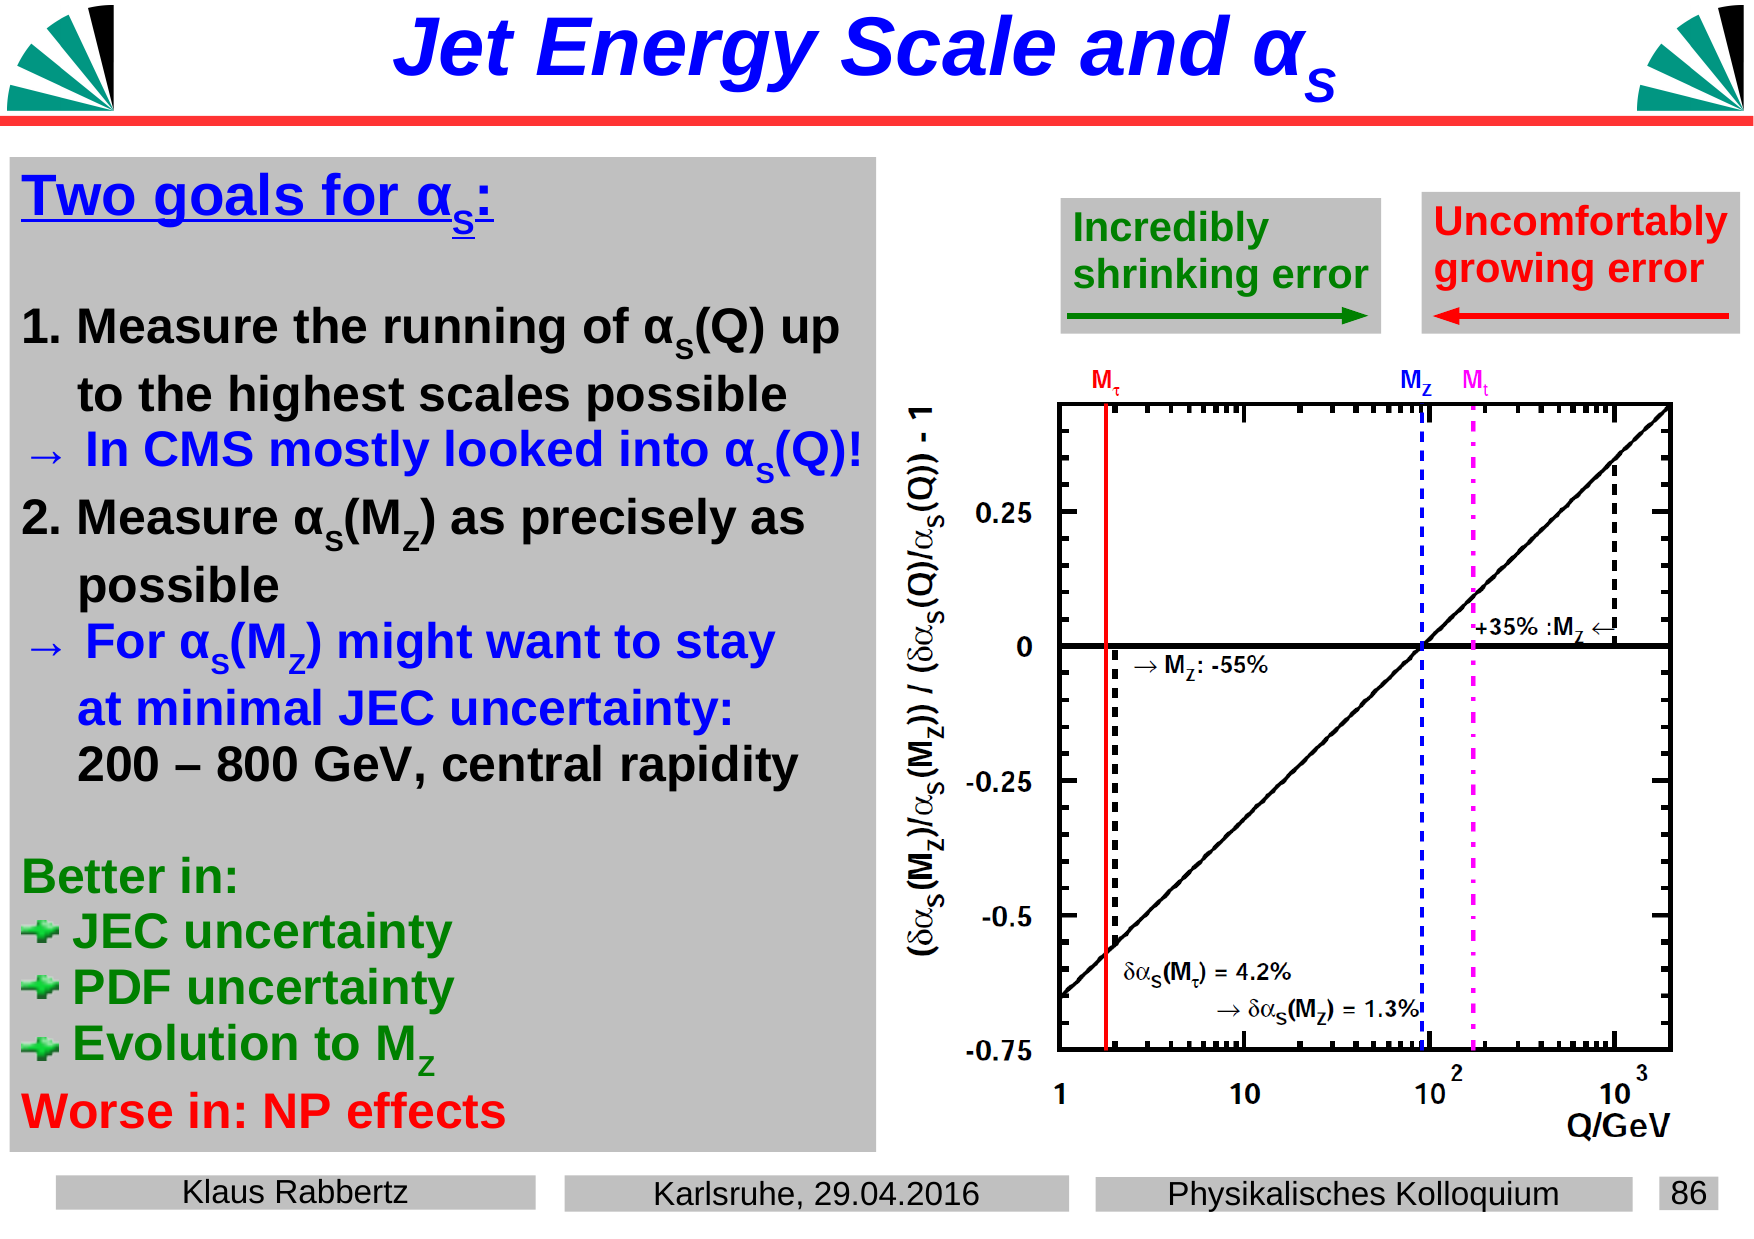

# Jet Energy Scale and αS
Two goals for αS:
1. Measure the running of αS(Q) up
 to the highest scales possible
→ In CMS mostly looked into αS(Q)!
2. Measure αS(MZ) as precisely as
 possible
→ For αS(MZ) might want to stay
 at minimal JEC uncertainty:
 200 – 800 GeV, central rapidity
Better in:
 JEC uncertainty
 PDF uncertainty
 Evolution to MZ
Worse in: NP effects
Uncomfortably
growing error
Incredibly
shrinking error